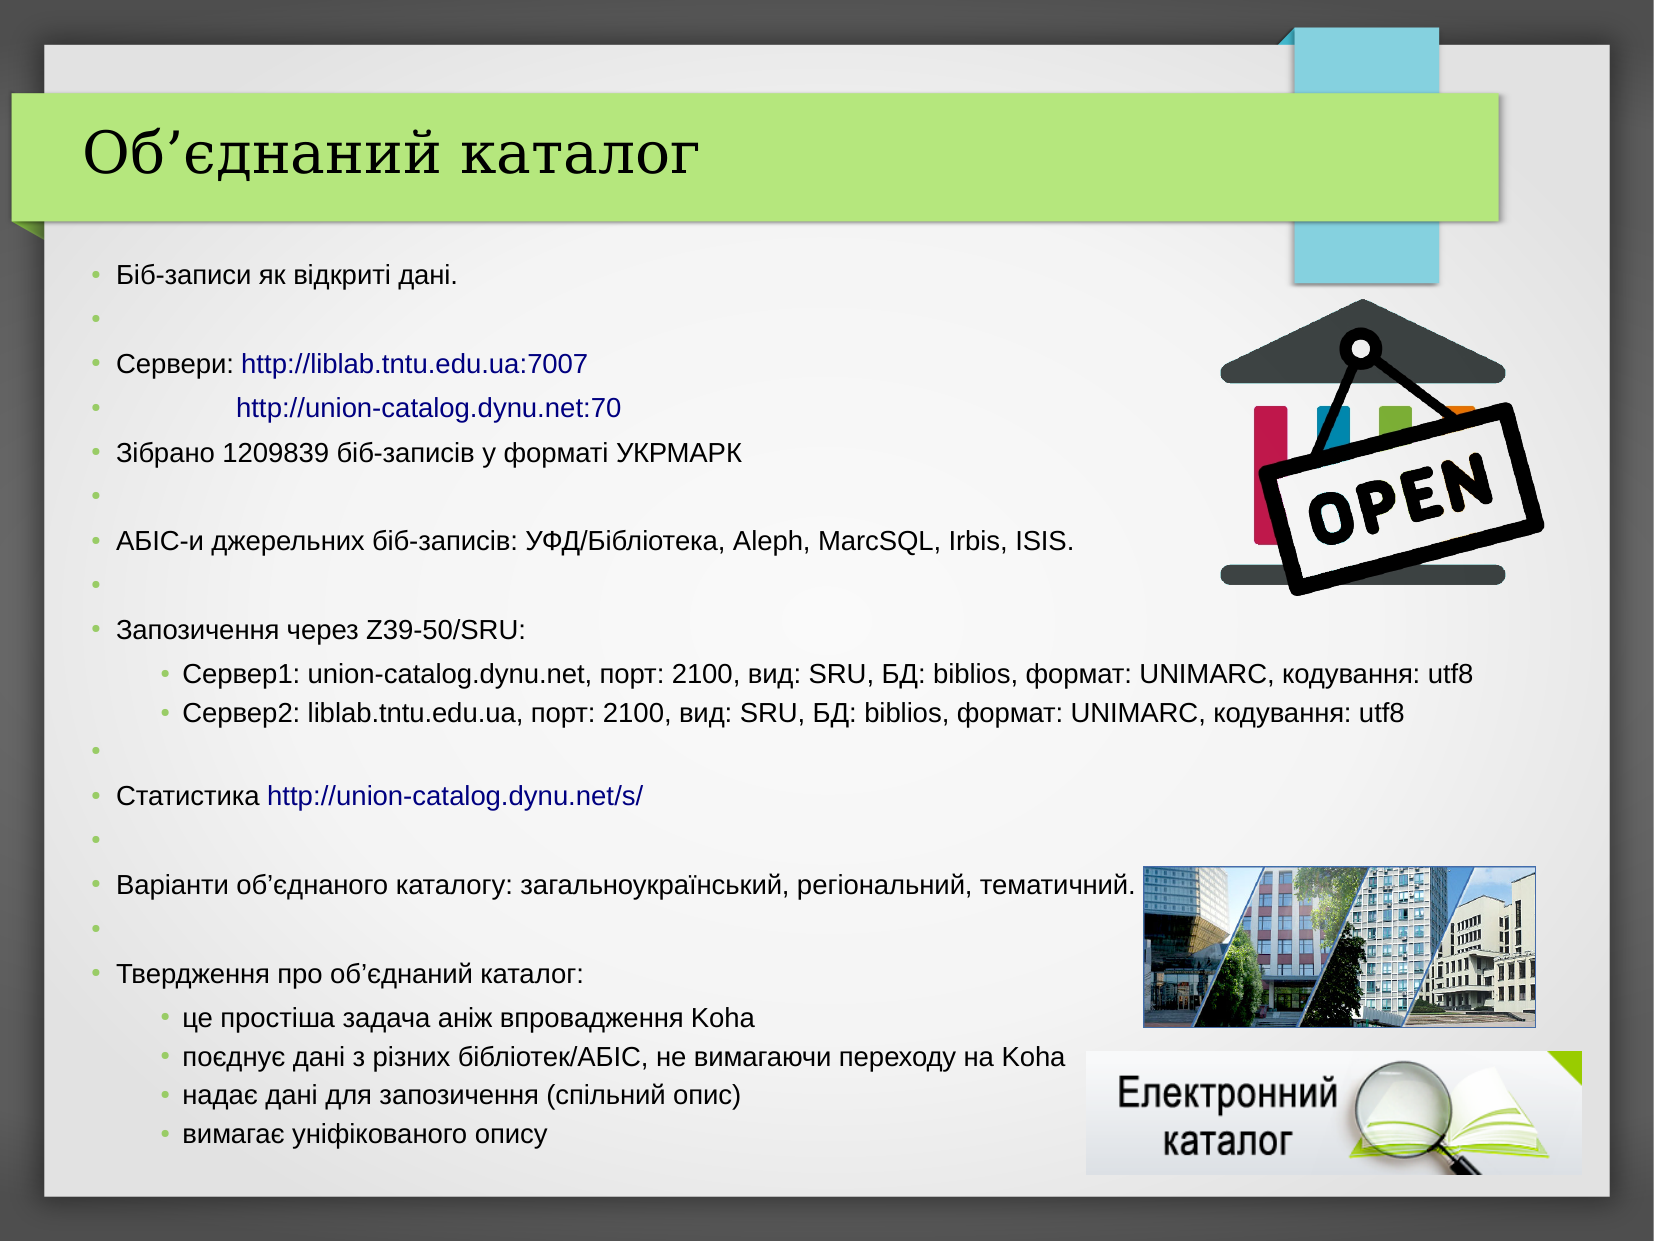

# Об’єднаний каталог
Біб-записи як відкриті дані.
Сервери: http://liblab.tntu.edu.ua:7007
 http://union-catalog.dynu.net:70
Зібрано 1209839 біб-записів у форматі УКРМАРК
АБІС-и джерельних біб-записів: УФД/Бібліотека, Aleph, MarcSQL, Irbis, ISIS.
Запозичення через Z39-50/SRU:
Сервер1: union-catalog.dynu.net, порт: 2100, вид: SRU, БД: biblios, формат: UNIMARC, кодування: utf8
Сервер2: liblab.tntu.edu.ua, порт: 2100, вид: SRU, БД: biblios, формат: UNIMARC, кодування: utf8
Статистика http://union-catalog.dynu.net/s/
Варіанти об’єднаного каталогу: загальноукраїнський, регіональний, тематичний.
Твердження про об’єднаний каталог:
це простіша задача аніж впровадження Koha
поєднує дані з різних бібліотек/АБІС, не вимагаючи переходу на Koha
надає дані для запозичення (спільний опис)
вимагає уніфікованого опису